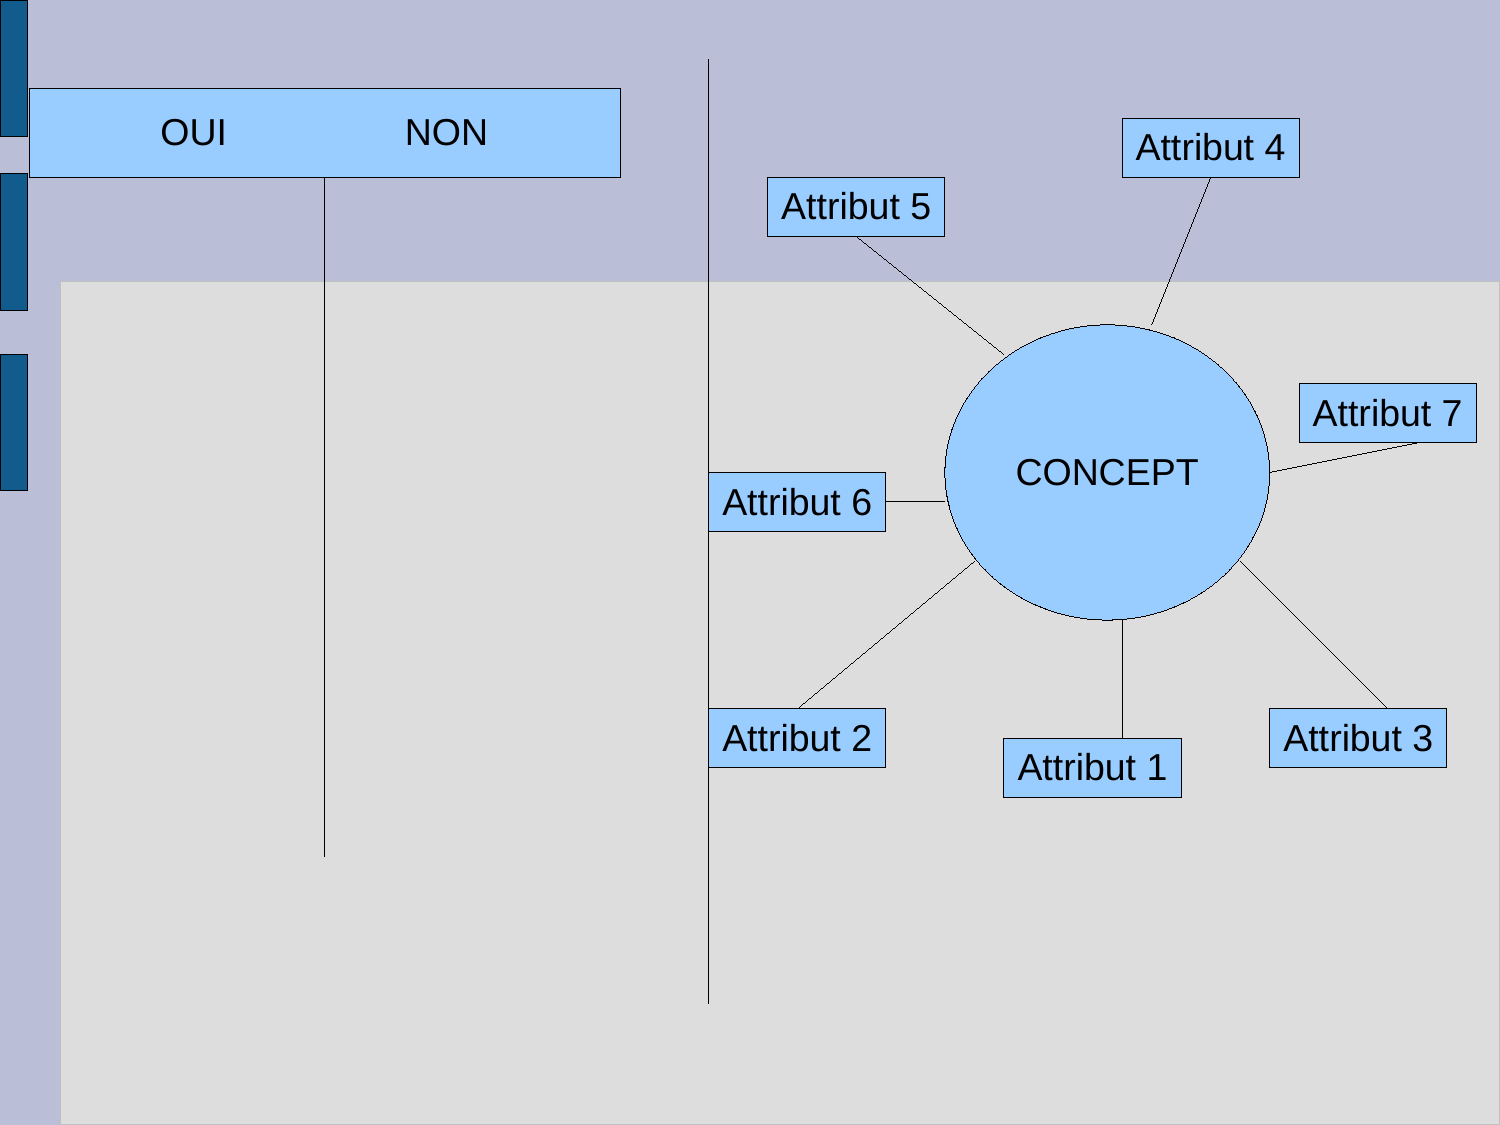

OUI NON
Attribut 4
Attribut 5
CONCEPT
Attribut 7
Attribut 6
Attribut 2
Attribut 3
Attribut 1